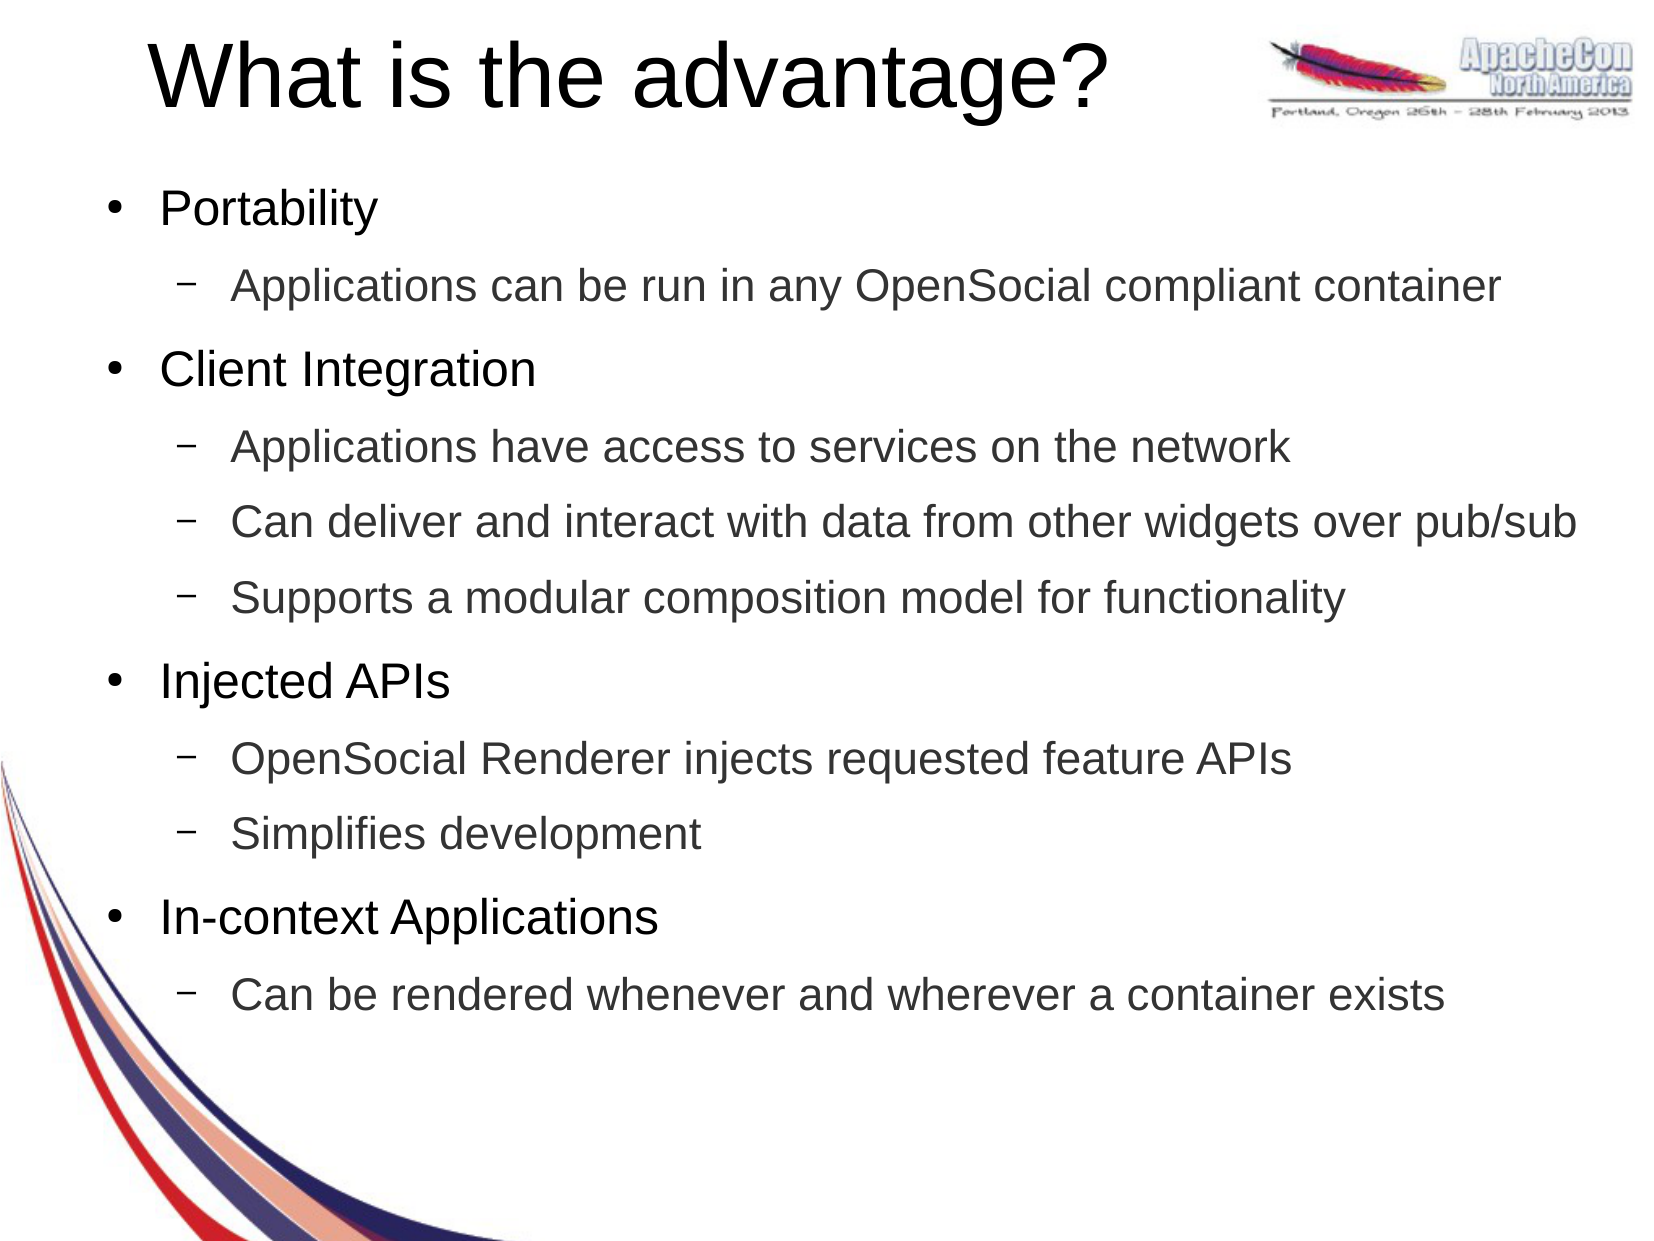

# What is the advantage?
Portability
Applications can be run in any OpenSocial compliant container
Client Integration
Applications have access to services on the network
Can deliver and interact with data from other widgets over pub/sub
Supports a modular composition model for functionality
Injected APIs
OpenSocial Renderer injects requested feature APIs
Simplifies development
In-context Applications
Can be rendered whenever and wherever a container exists